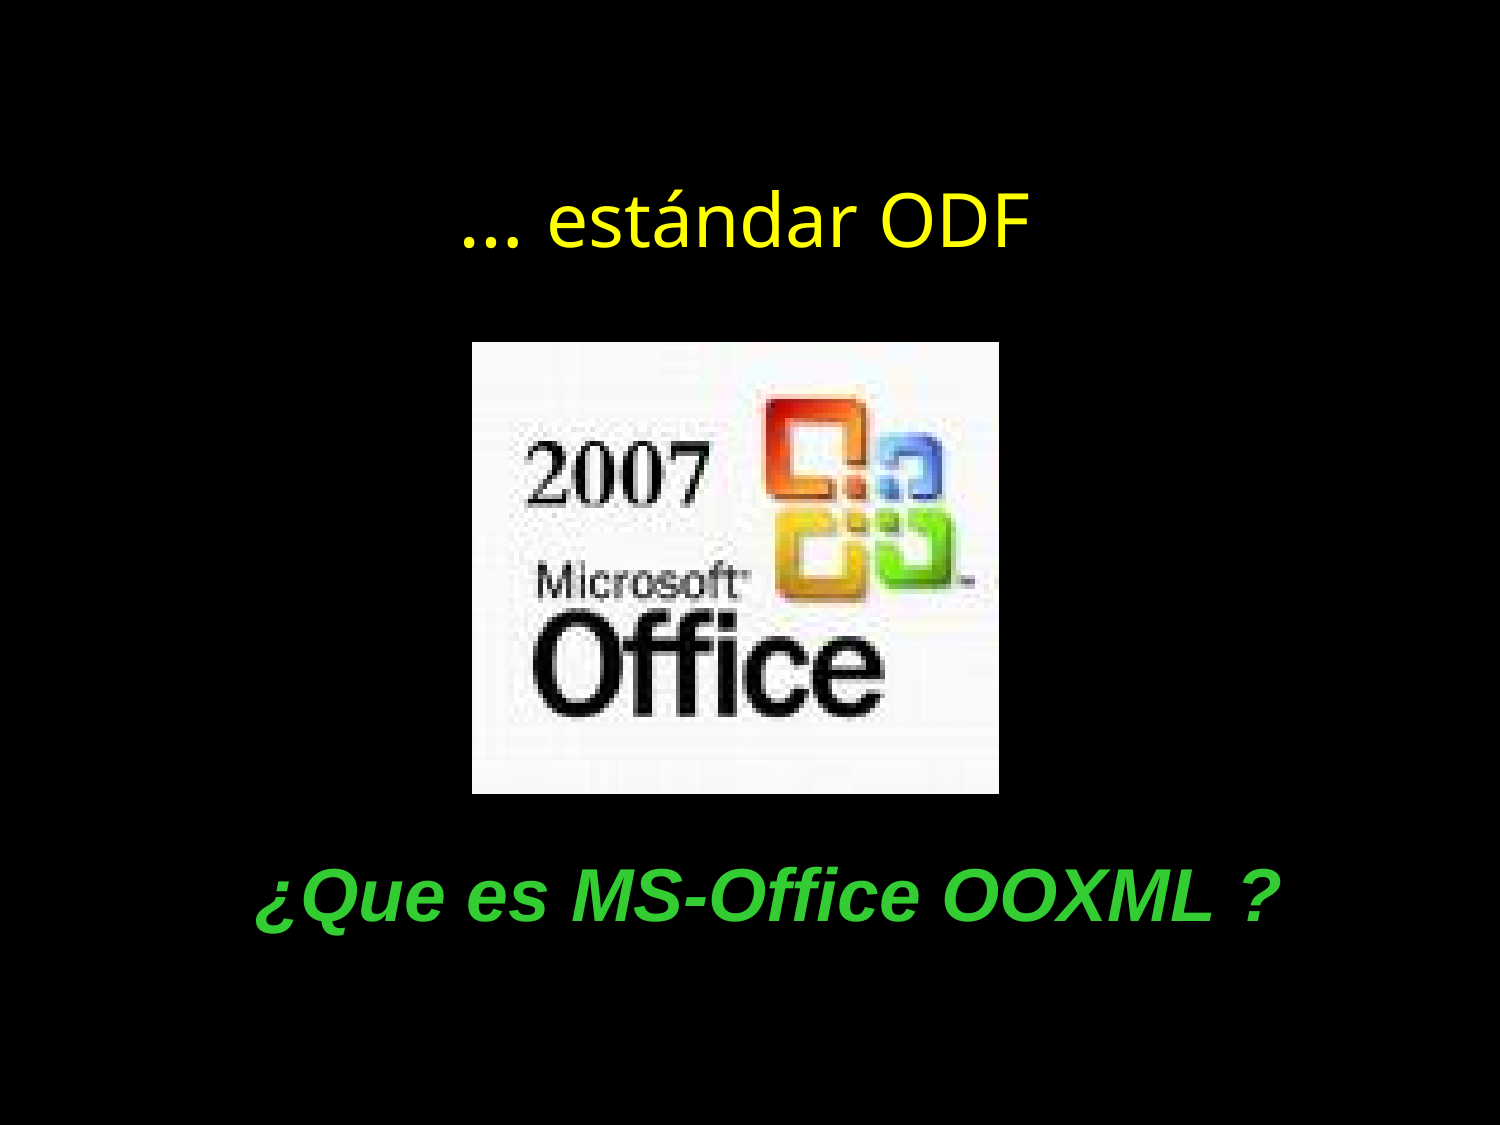

# … estándar ODF
¿Que es MS-Office OOXML ?